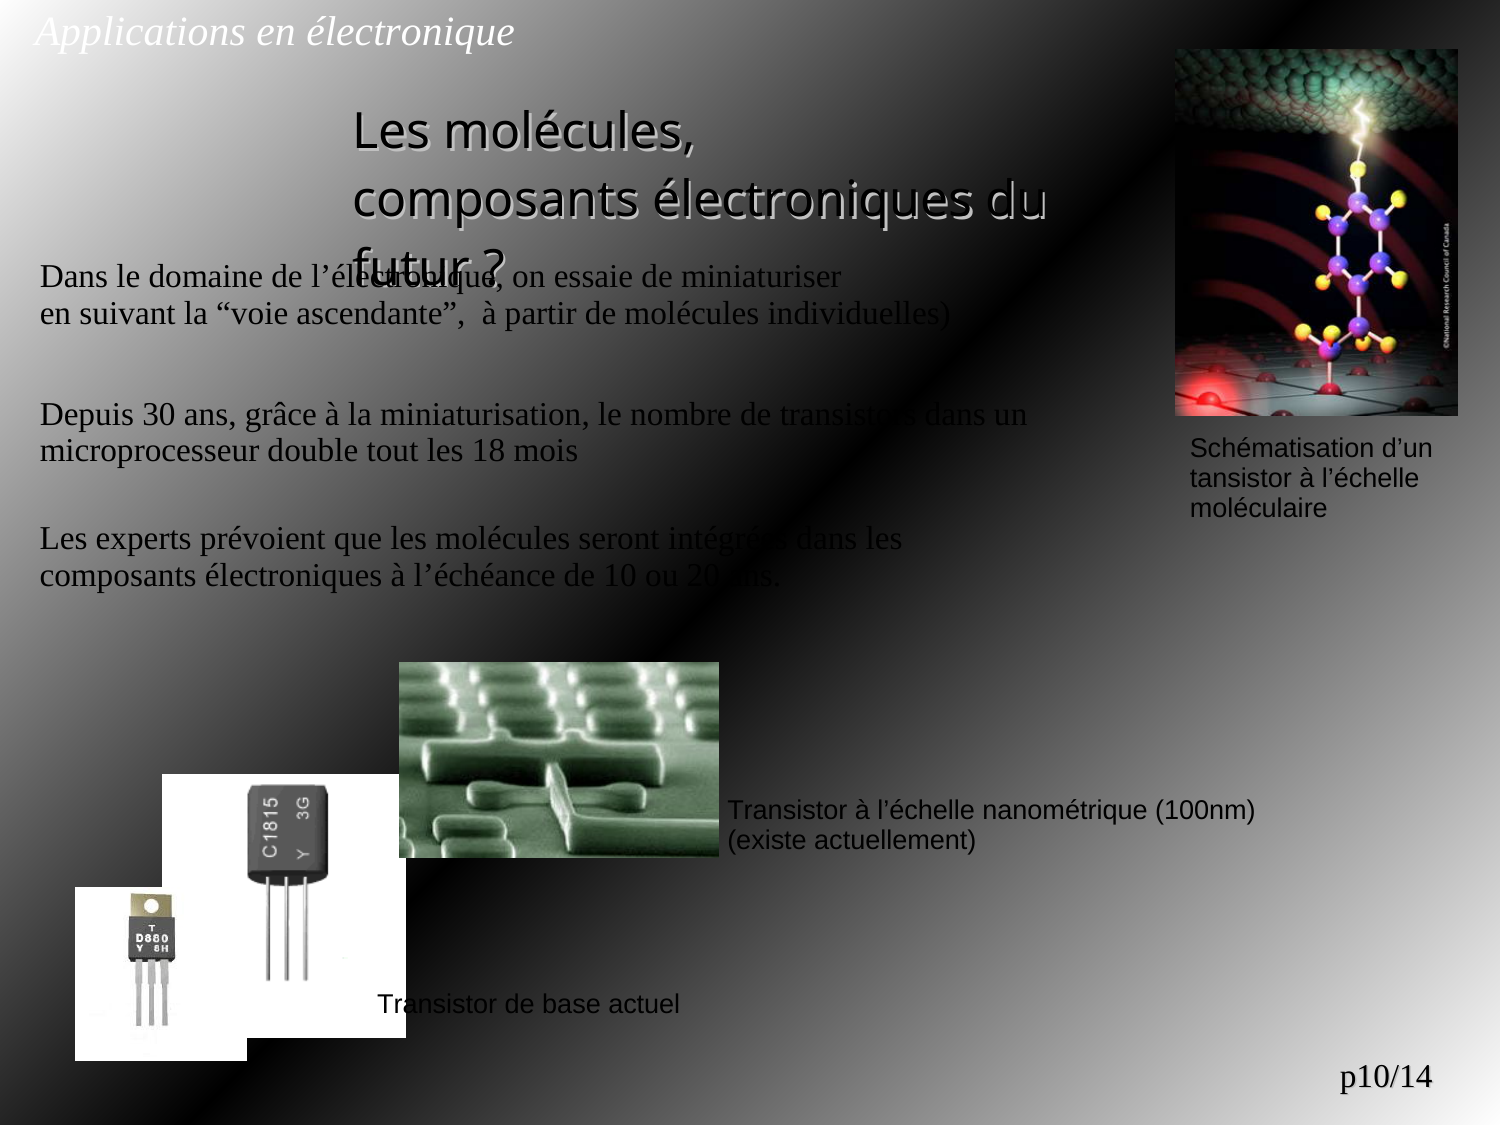

Applications en électronique
Les molécules,
composants électroniques du futur ?
Dans le domaine de l’électronique, on essaie de miniaturiser
en suivant la “voie ascendante”, à partir de molécules individuelles)
Depuis 30 ans, grâce à la miniaturisation, le nombre de transistors dans un
microprocesseur double tout les 18 mois
Schématisation d’un
tansistor à l’échelle
moléculaire
Les experts prévoient que les molécules seront intégrées dans les
composants électroniques à l’échéance de 10 ou 20 ans.
Transistor à l’échelle nanométrique (100nm)
(existe actuellement)
Transistor de base actuel
p10/14